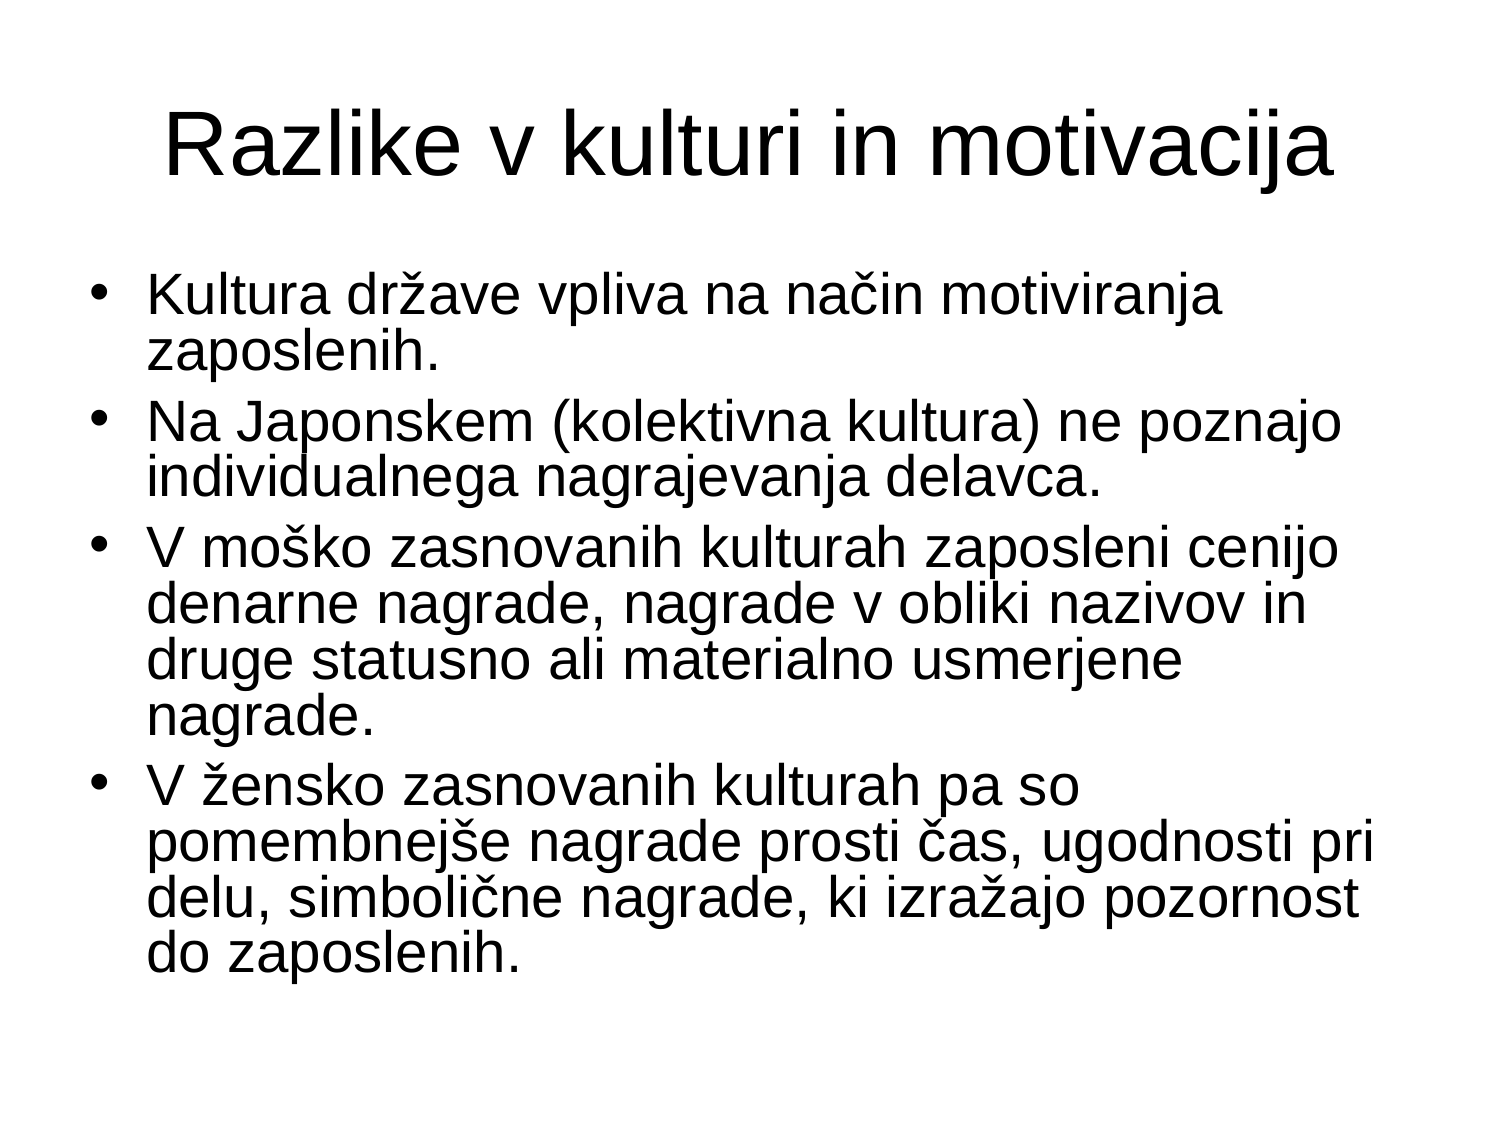

# Razlike v kulturi in motivacija
Kultura države vpliva na način motiviranja zaposlenih.
Na Japonskem (kolektivna kultura) ne poznajo individualnega nagrajevanja delavca.
V moško zasnovanih kulturah zaposleni cenijo denarne nagrade, nagrade v obliki nazivov in druge statusno ali materialno usmerjene nagrade.
V žensko zasnovanih kulturah pa so pomembnejše nagrade prosti čas, ugodnosti pri delu, simbolične nagrade, ki izražajo pozornost do zaposlenih.